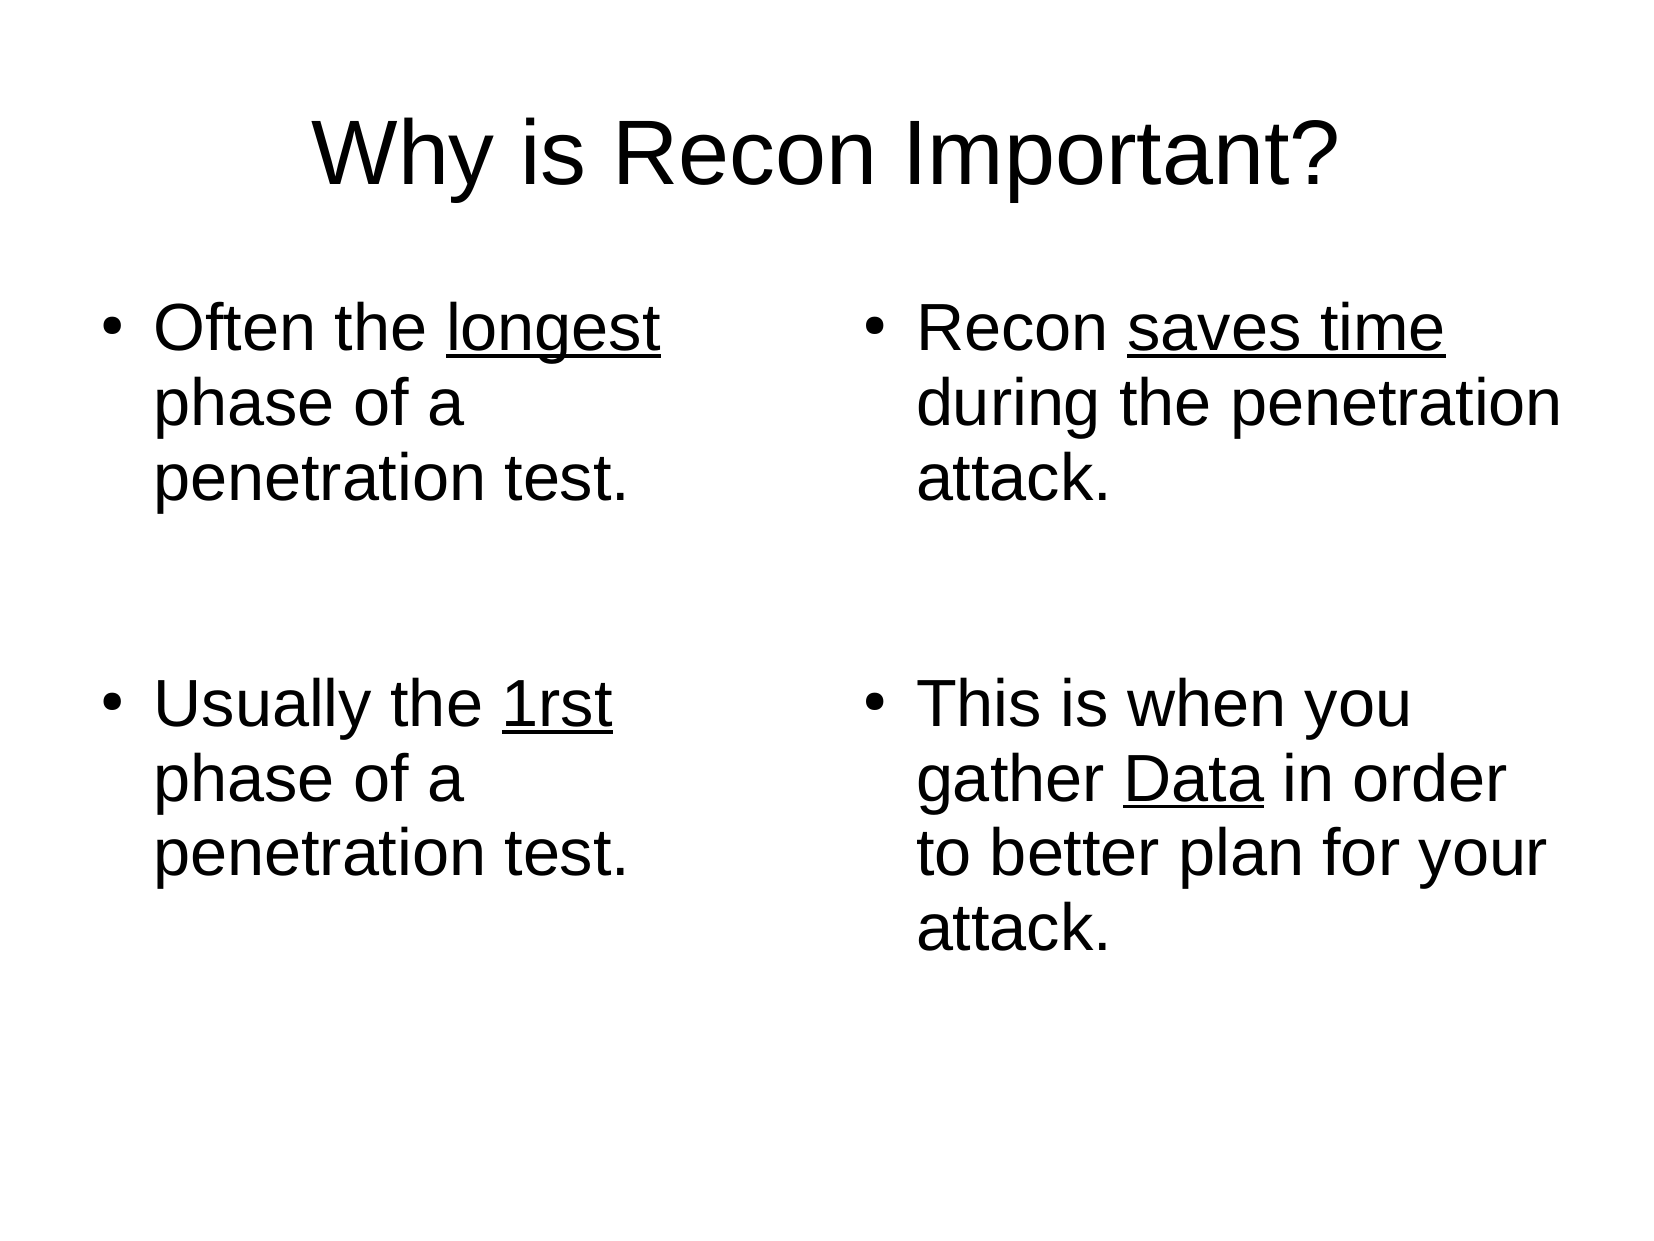

# Why is Recon Important?
Often the longest phase of a penetration test.
Recon saves time during the penetration attack.
Usually the 1rst phase of a penetration test.
This is when you gather Data in order to better plan for your attack.